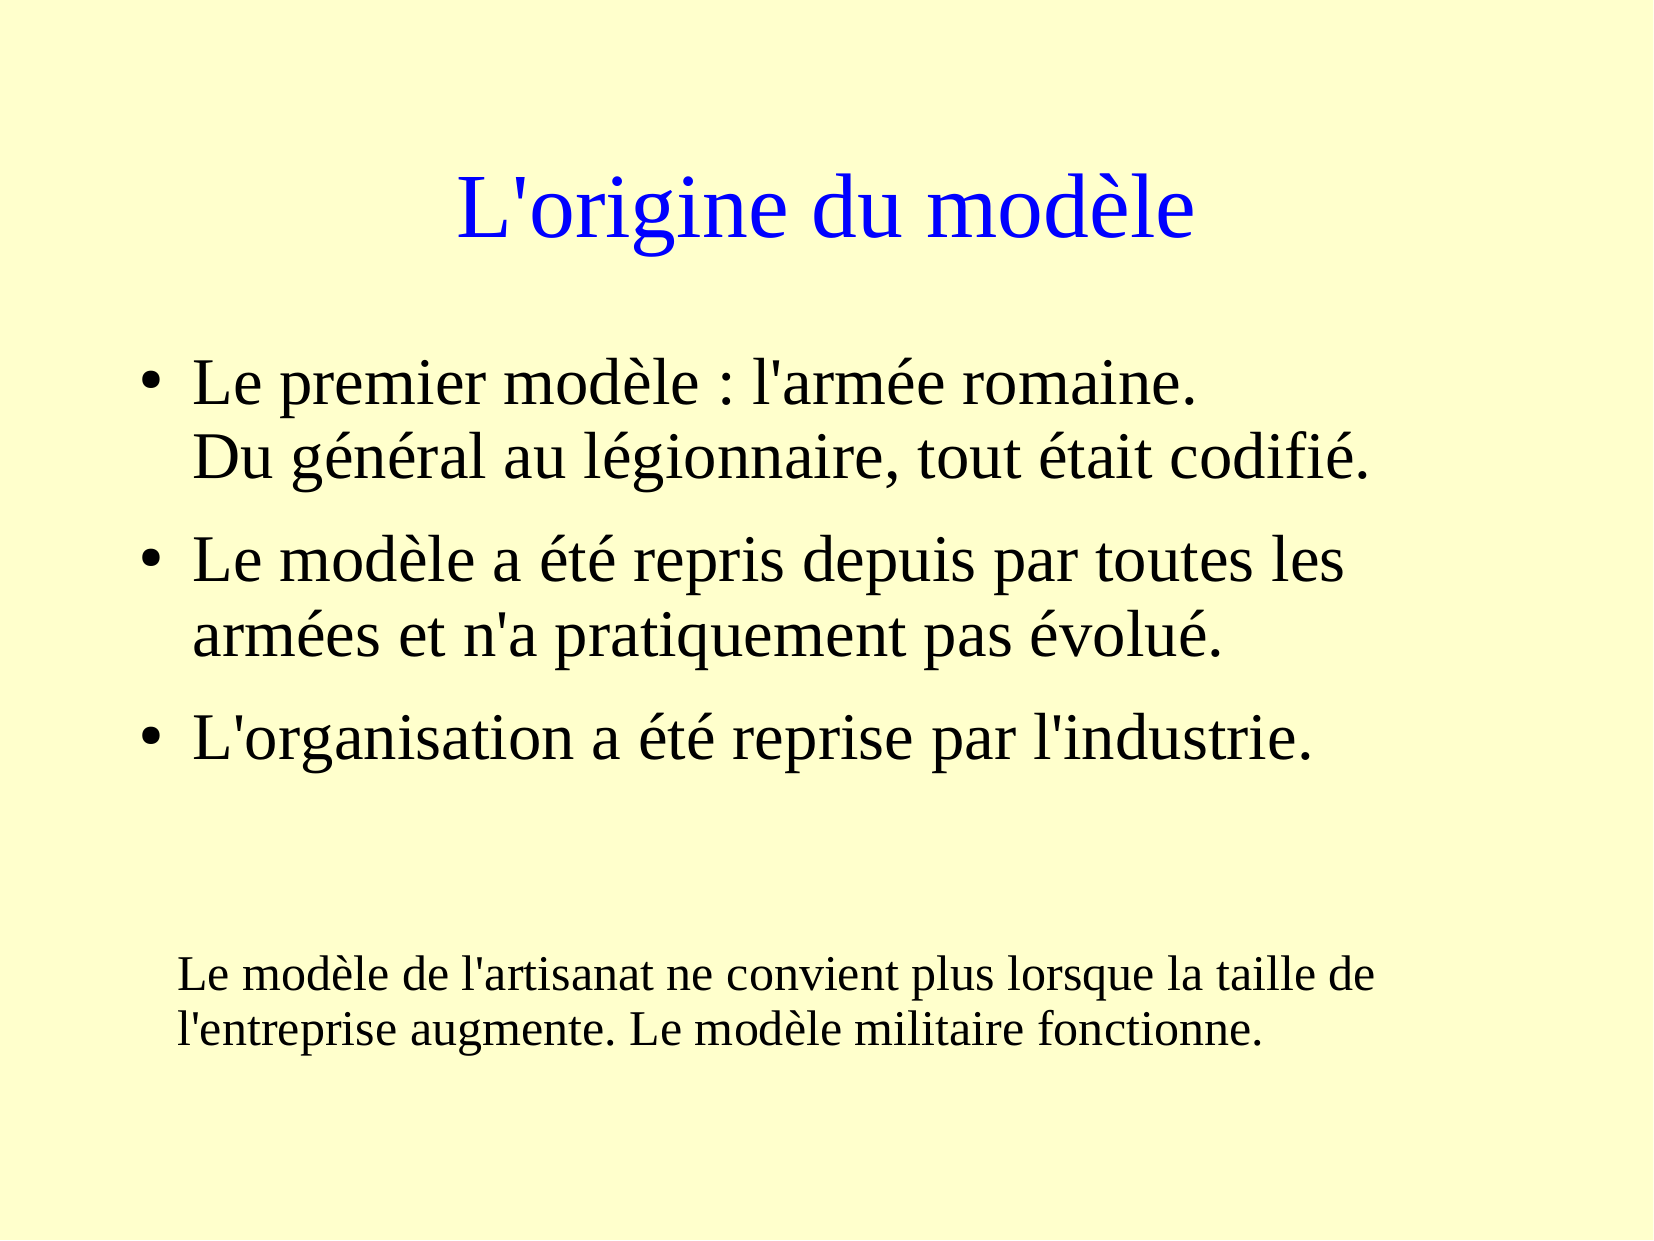

# L'origine du modèle
Le premier modèle : l'armée romaine.
Du général au légionnaire, tout était codifié.
Le modèle a été repris depuis par toutes les armées et n'a pratiquement pas évolué.
L'organisation a été reprise par l'industrie.
Le modèle de l'artisanat ne convient plus lorsque la taille de l'entreprise augmente. Le modèle militaire fonctionne.